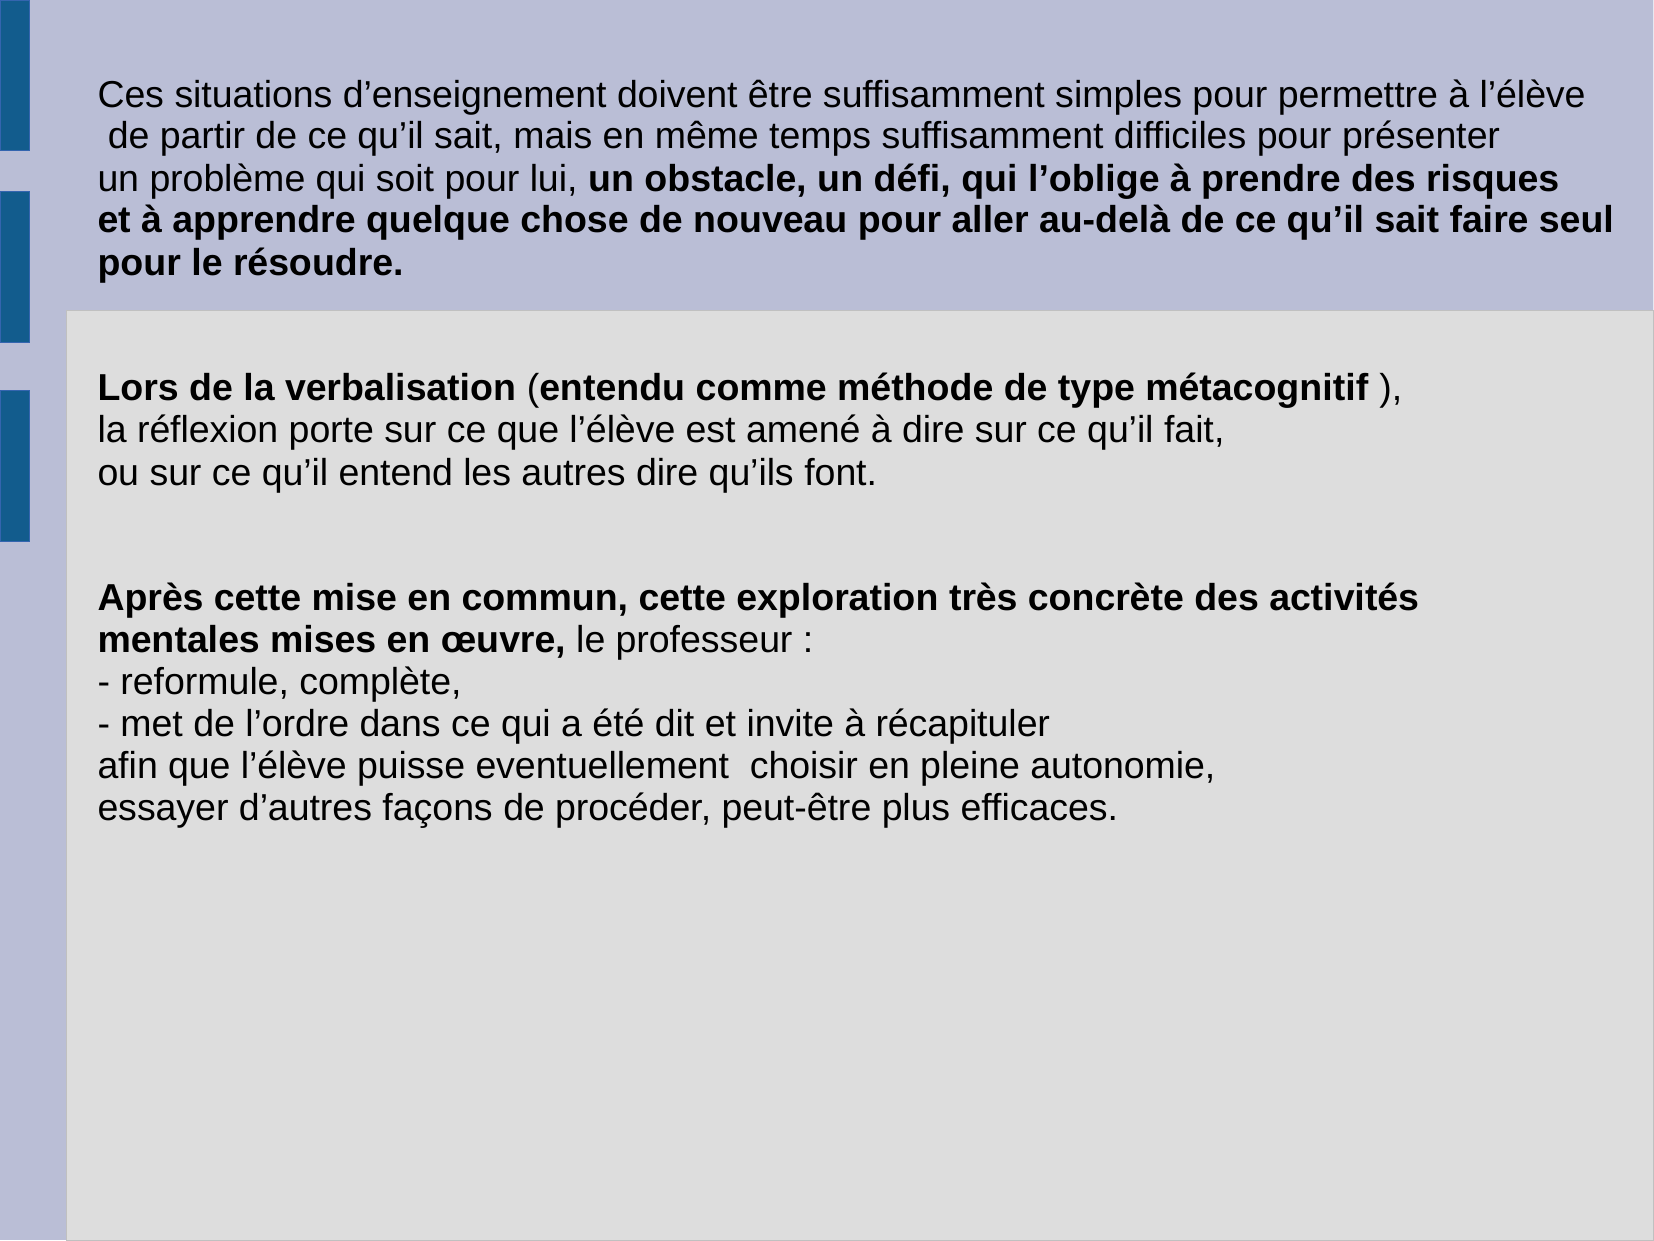

Ces situations d’enseignement doivent être suffisamment simples pour permettre à l’élève
 de partir de ce qu’il sait, mais en même temps suffisamment difficiles pour présenter
un problème qui soit pour lui, un obstacle, un défi, qui l’oblige à prendre des risques
et à apprendre quelque chose de nouveau pour aller au-delà de ce qu’il sait faire seul
pour le résoudre.
Lors de la verbalisation (entendu comme méthode de type métacognitif ),
la réflexion porte sur ce que l’élève est amené à dire sur ce qu’il fait,
ou sur ce qu’il entend les autres dire qu’ils font.
Après cette mise en commun, cette exploration très concrète des activités
mentales mises en œuvre, le professeur :
- reformule, complète,
- met de l’ordre dans ce qui a été dit et invite à récapituler
afin que l’élève puisse eventuellement choisir en pleine autonomie,
essayer d’autres façons de procéder, peut-être plus efficaces.